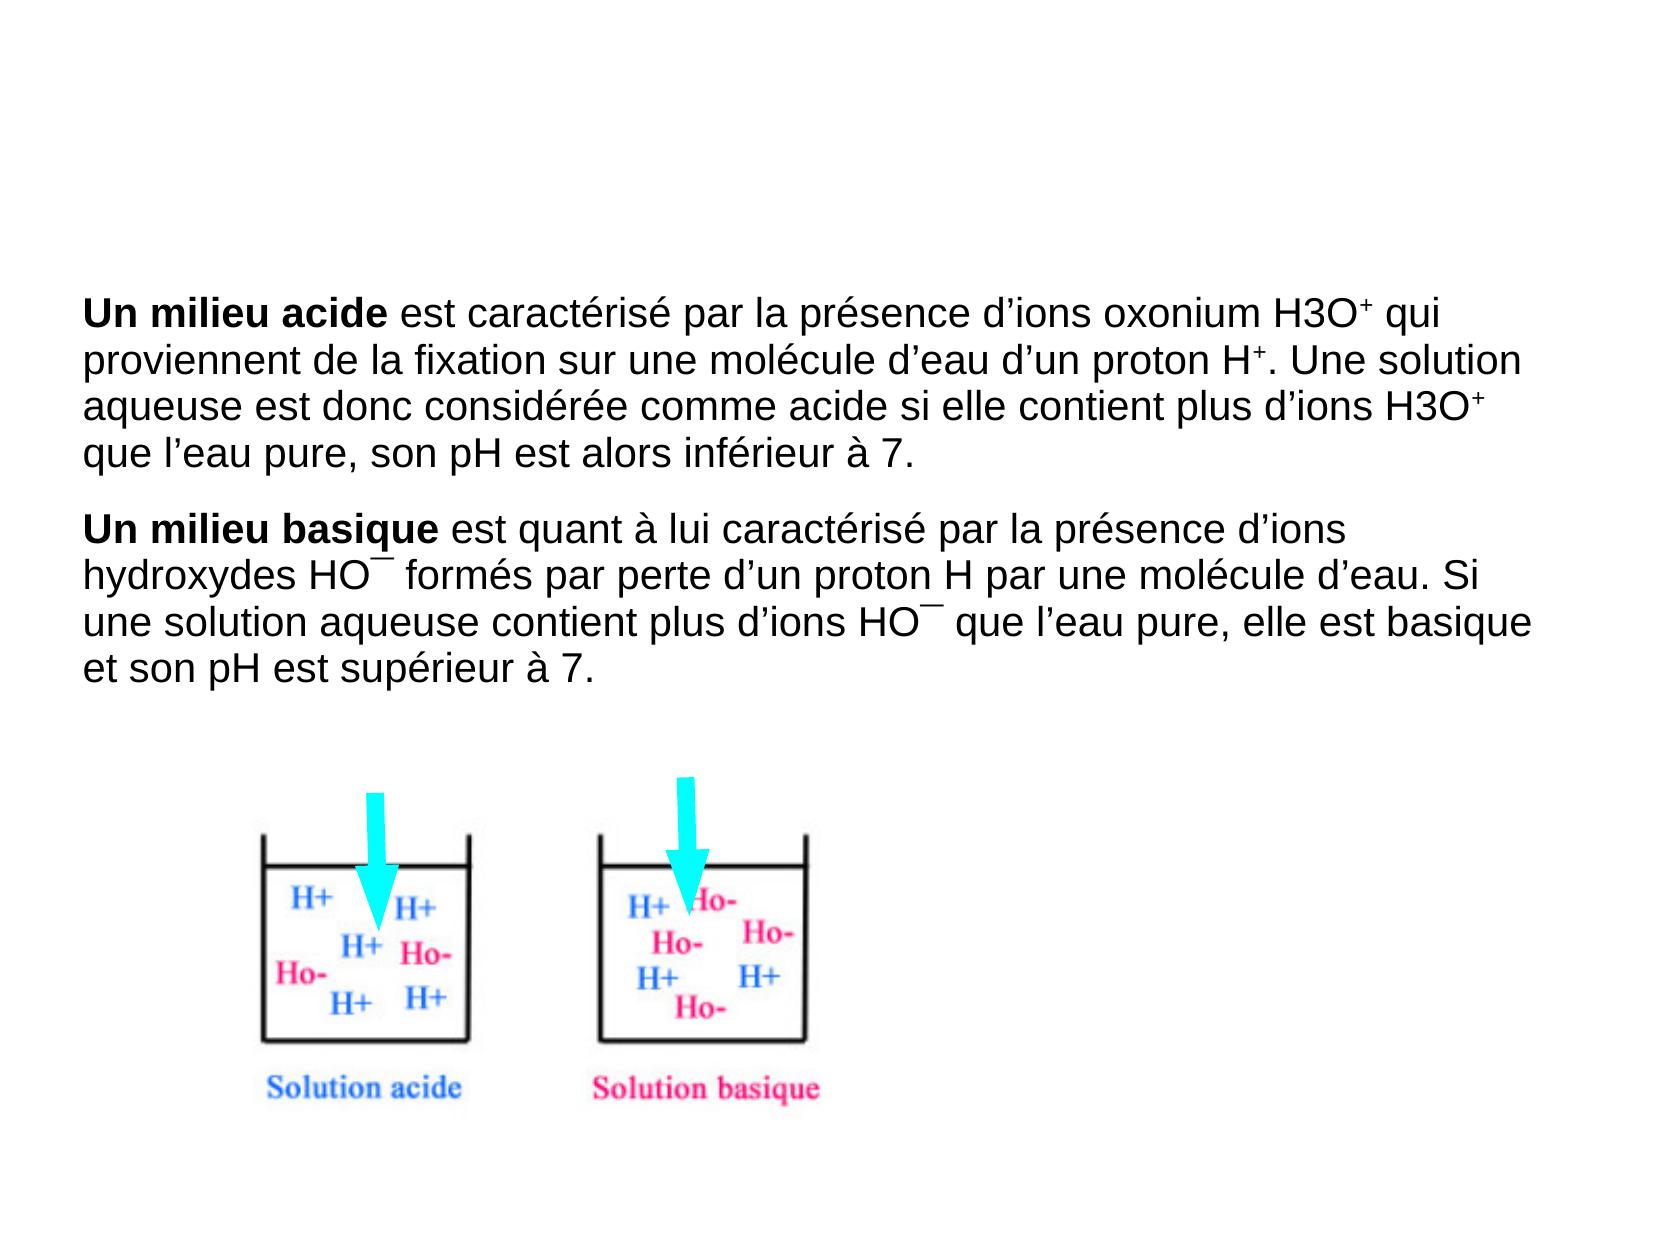

# Un milieu acide est caractérisé par la présence d’ions oxonium H3O+ qui proviennent de la fixation sur une molécule d’eau d’un proton H+. Une solution aqueuse est donc considérée comme acide si elle contient plus d’ions H3O+ que l’eau pure, son pH est alors inférieur à 7.
Un milieu basique est quant à lui caractérisé par la présence d’ions hydroxydes HO¯ formés par perte d’un proton H par une molécule d’eau. Si une solution aqueuse contient plus d’ions HO¯ que l’eau pure, elle est basique et son pH est supérieur à 7.